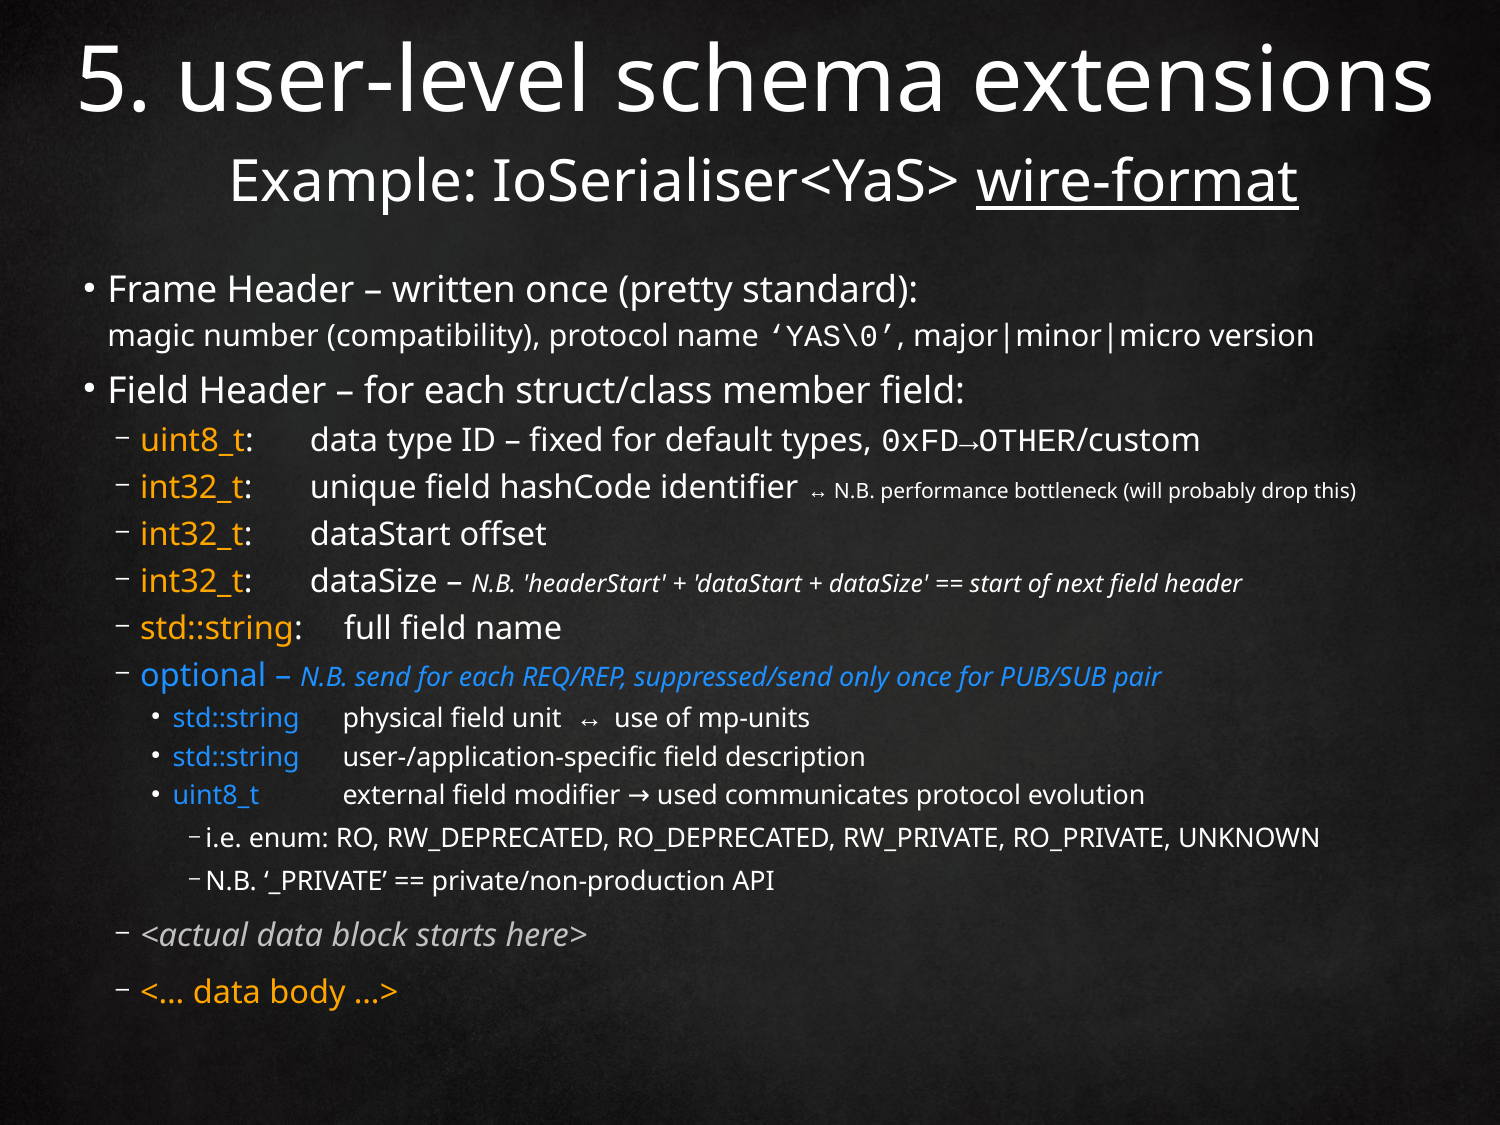

# 5. user-level schema extensions Example: IoSerialiser<YaS> wire-format
Frame Header – written once (pretty standard):
magic number (compatibility), protocol name ‘YAS\0’, major|minor|micro version
Field Header – for each struct/class member field:
uint8_t:		data type ID – fixed for default types, 0xFD→OTHER/custom
int32_t:		unique field hashCode identifier ↔ N.B. performance bottleneck (will probably drop this)
int32_t:		dataStart offset
int32_t:		dataSize – N.B. 'headerStart' + 'dataStart + dataSize' == start of next field header
std::string: 	full field name
optional – N.B. send for each REQ/REP, suppressed/send only once for PUB/SUB pair
std::string	 	physical field unit ↔	use of mp-units
std::string 		user-/application-specific field description
uint8_t			external field modifier → used communicates protocol evolution
i.e. enum: RO, RW_DEPRECATED, RO_DEPRECATED, RW_PRIVATE, RO_PRIVATE, UNKNOWN
N.B. ‘_PRIVATE’ == private/non-production API
<actual data block starts here>
<… data body …>